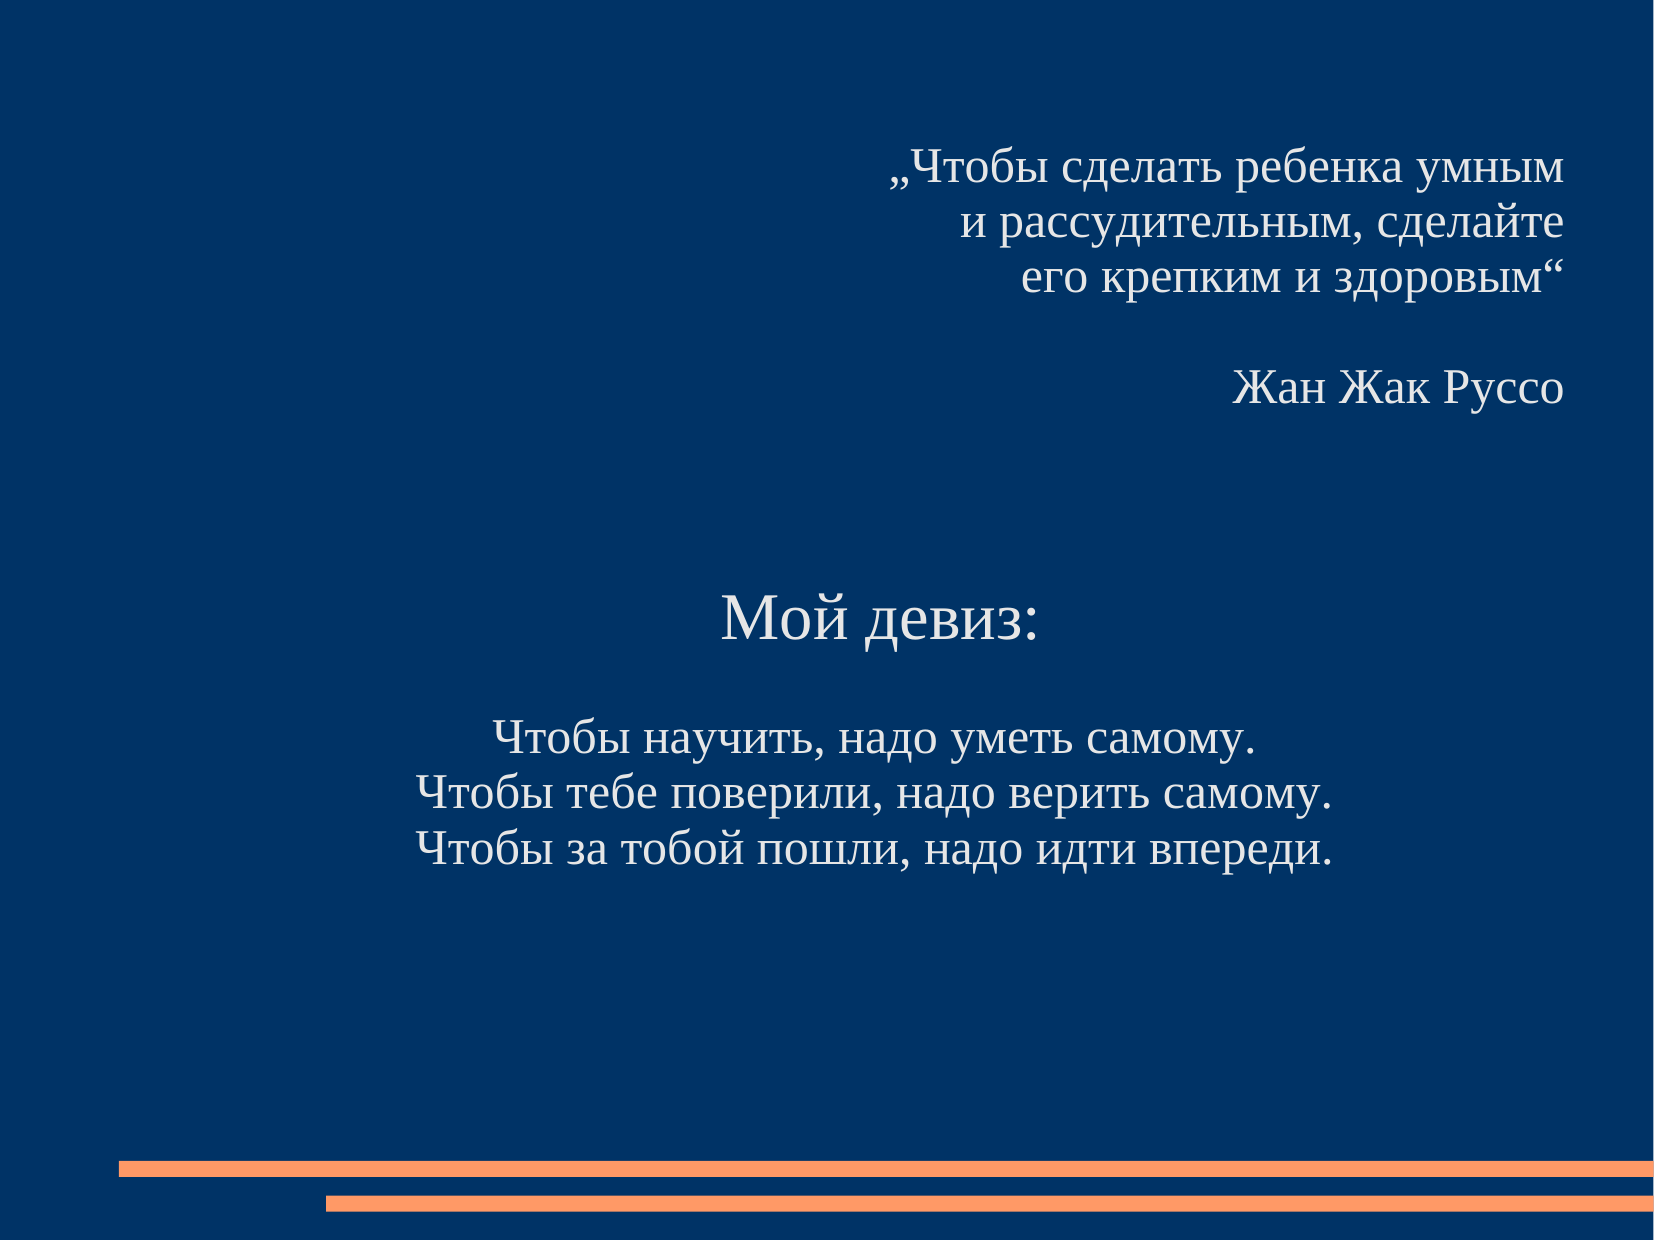

#
„Чтобы сделать ребенка умным
и рассудительным, сделайте
его крепким и здоровым“
Жан Жак Руссо
Мой девиз:
Чтобы научить, надо уметь самому.
Чтобы тебе поверили, надо верить самому.
Чтобы за тобой пошли, надо идти впереди.